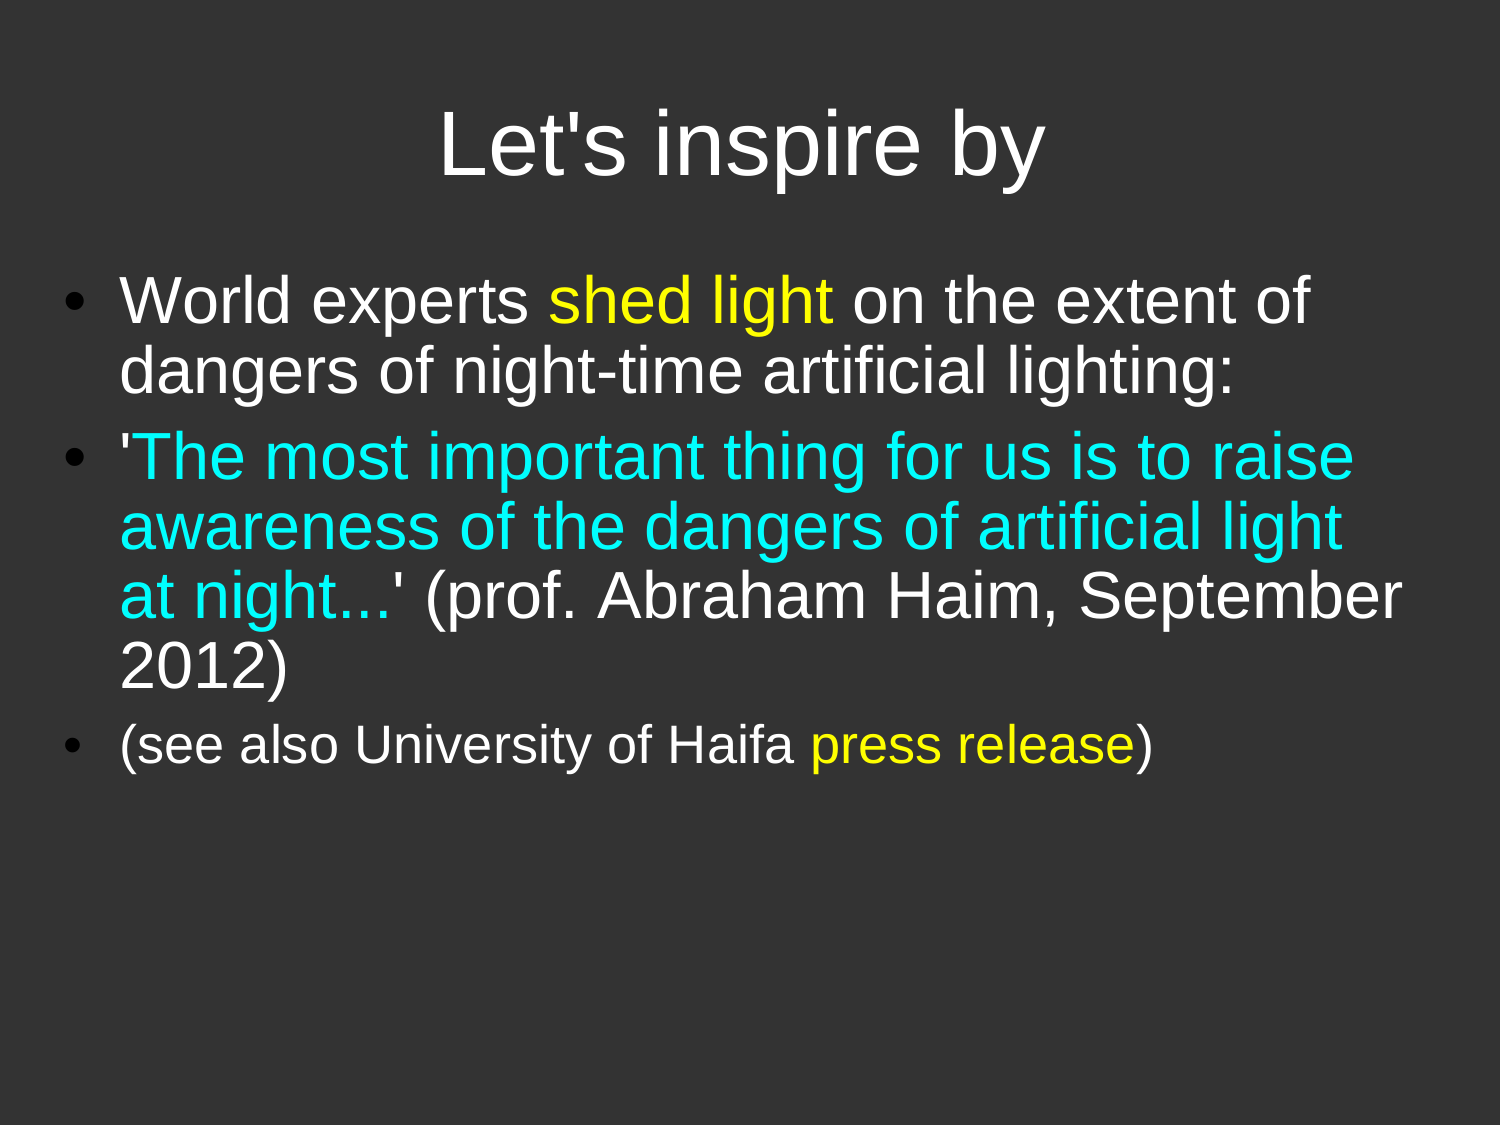

# Let's inspire by
World experts shed light on the extent of dangers of night-time artificial lighting:
'The most important thing for us is to raise awareness of the dangers of artificial light at night...' (prof. Abraham Haim, September 2012)
(see also University of Haifa press release)